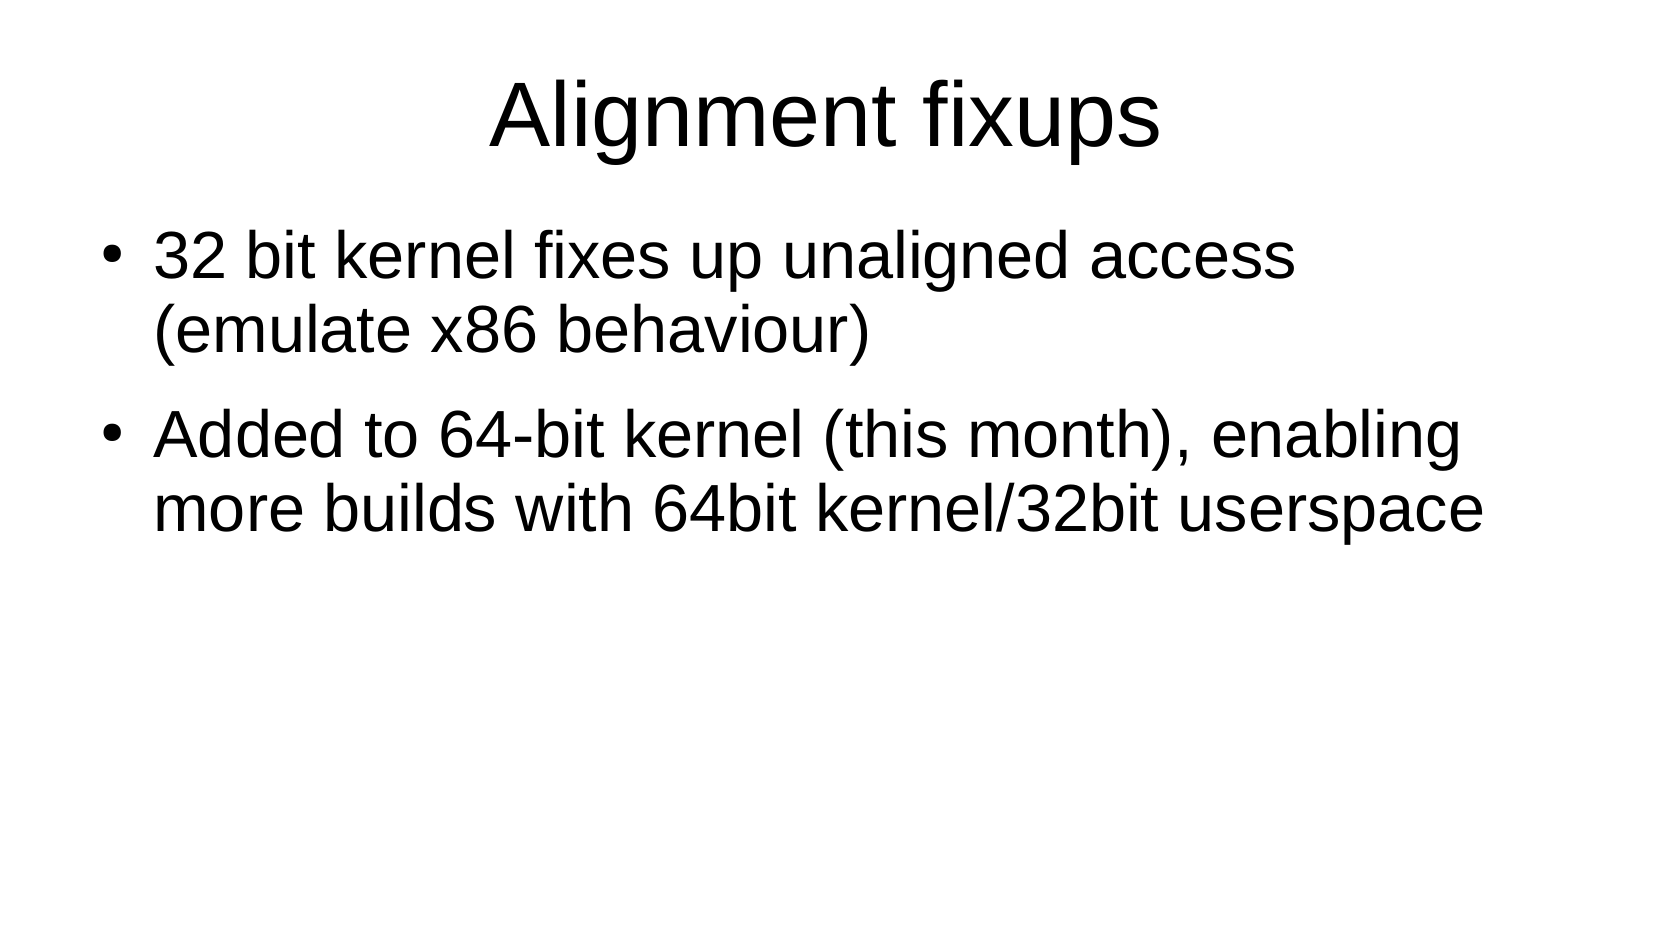

# Alignment fixups
32 bit kernel fixes up unaligned access (emulate x86 behaviour)
Added to 64-bit kernel (this month), enabling more builds with 64bit kernel/32bit userspace